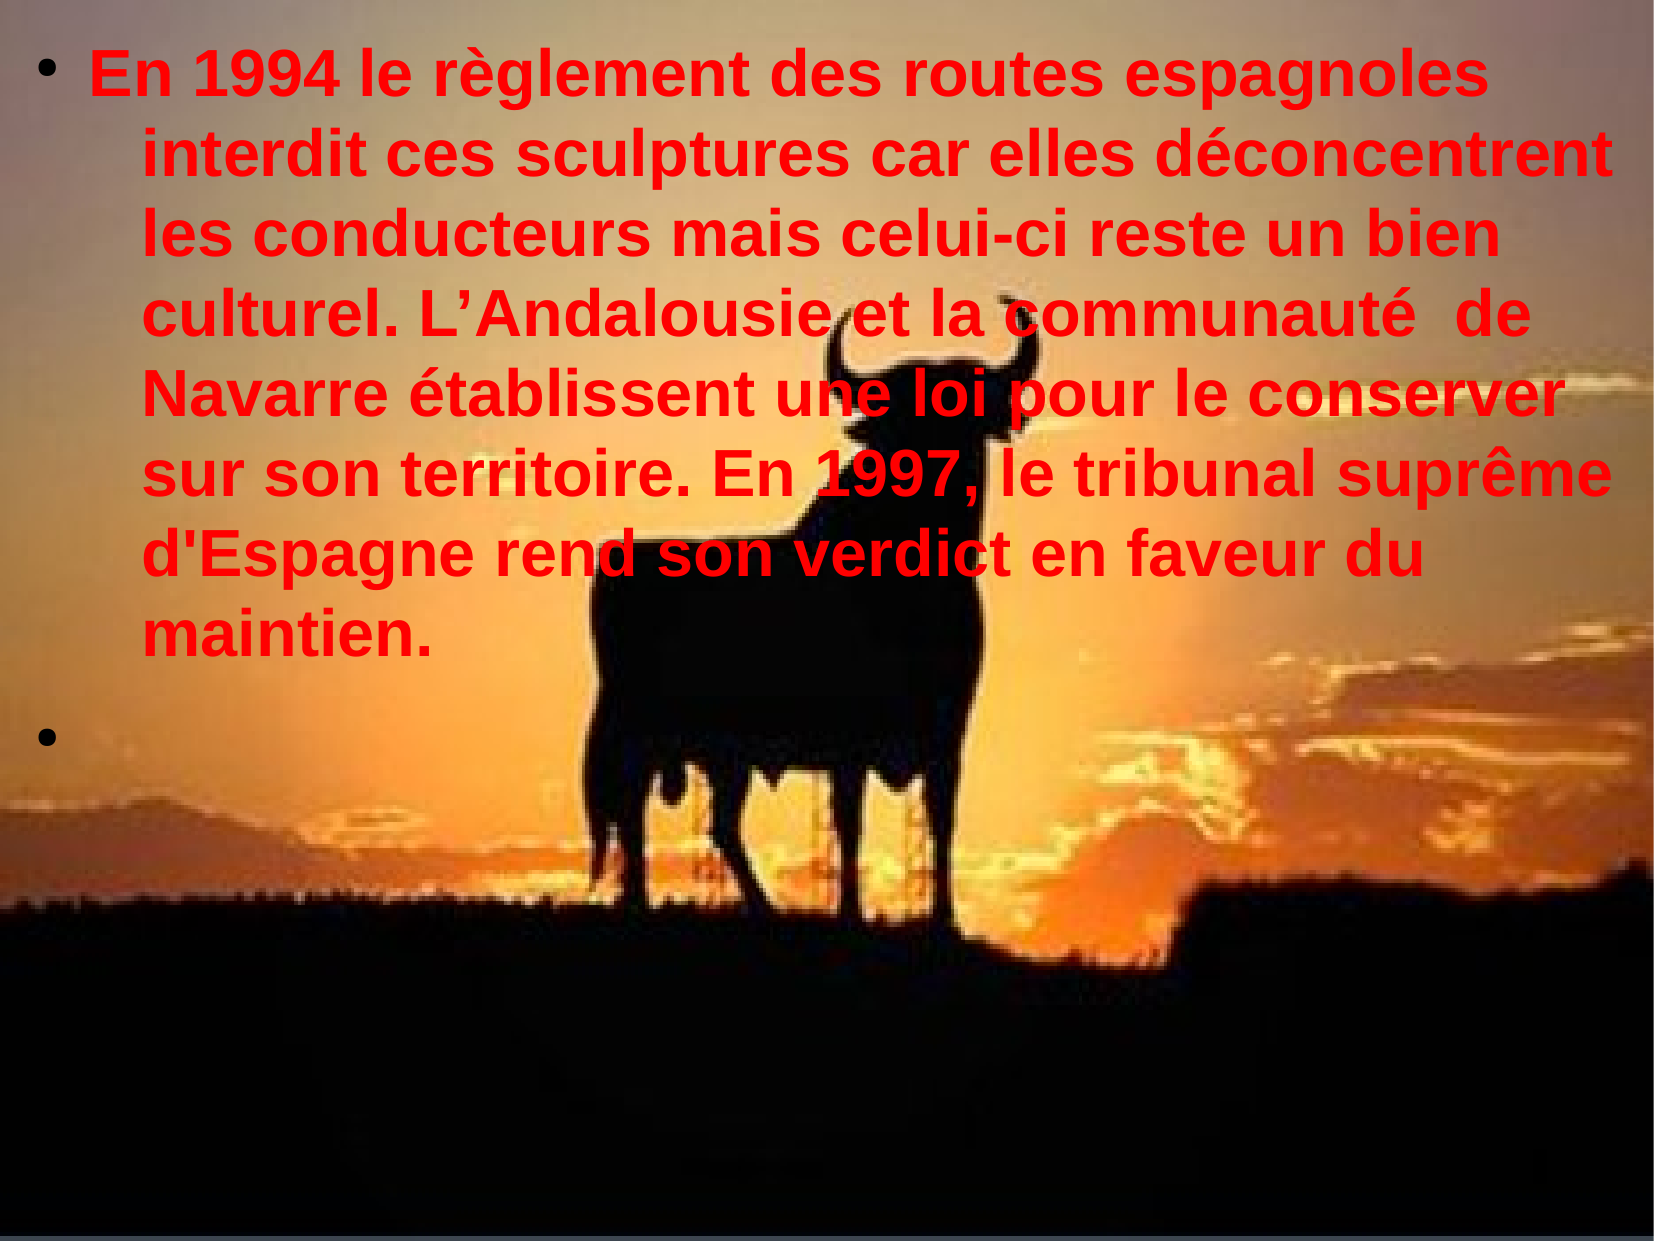

En 1994 le règlement des routes espagnoles interdit ces sculptures car elles déconcentrent les conducteurs mais celui-ci reste un bien culturel. L’Andalousie et la communauté de Navarre établissent une loi pour le conserver sur son territoire. En 1997, le tribunal suprême d'Espagne rend son verdict en faveur du maintien.
#